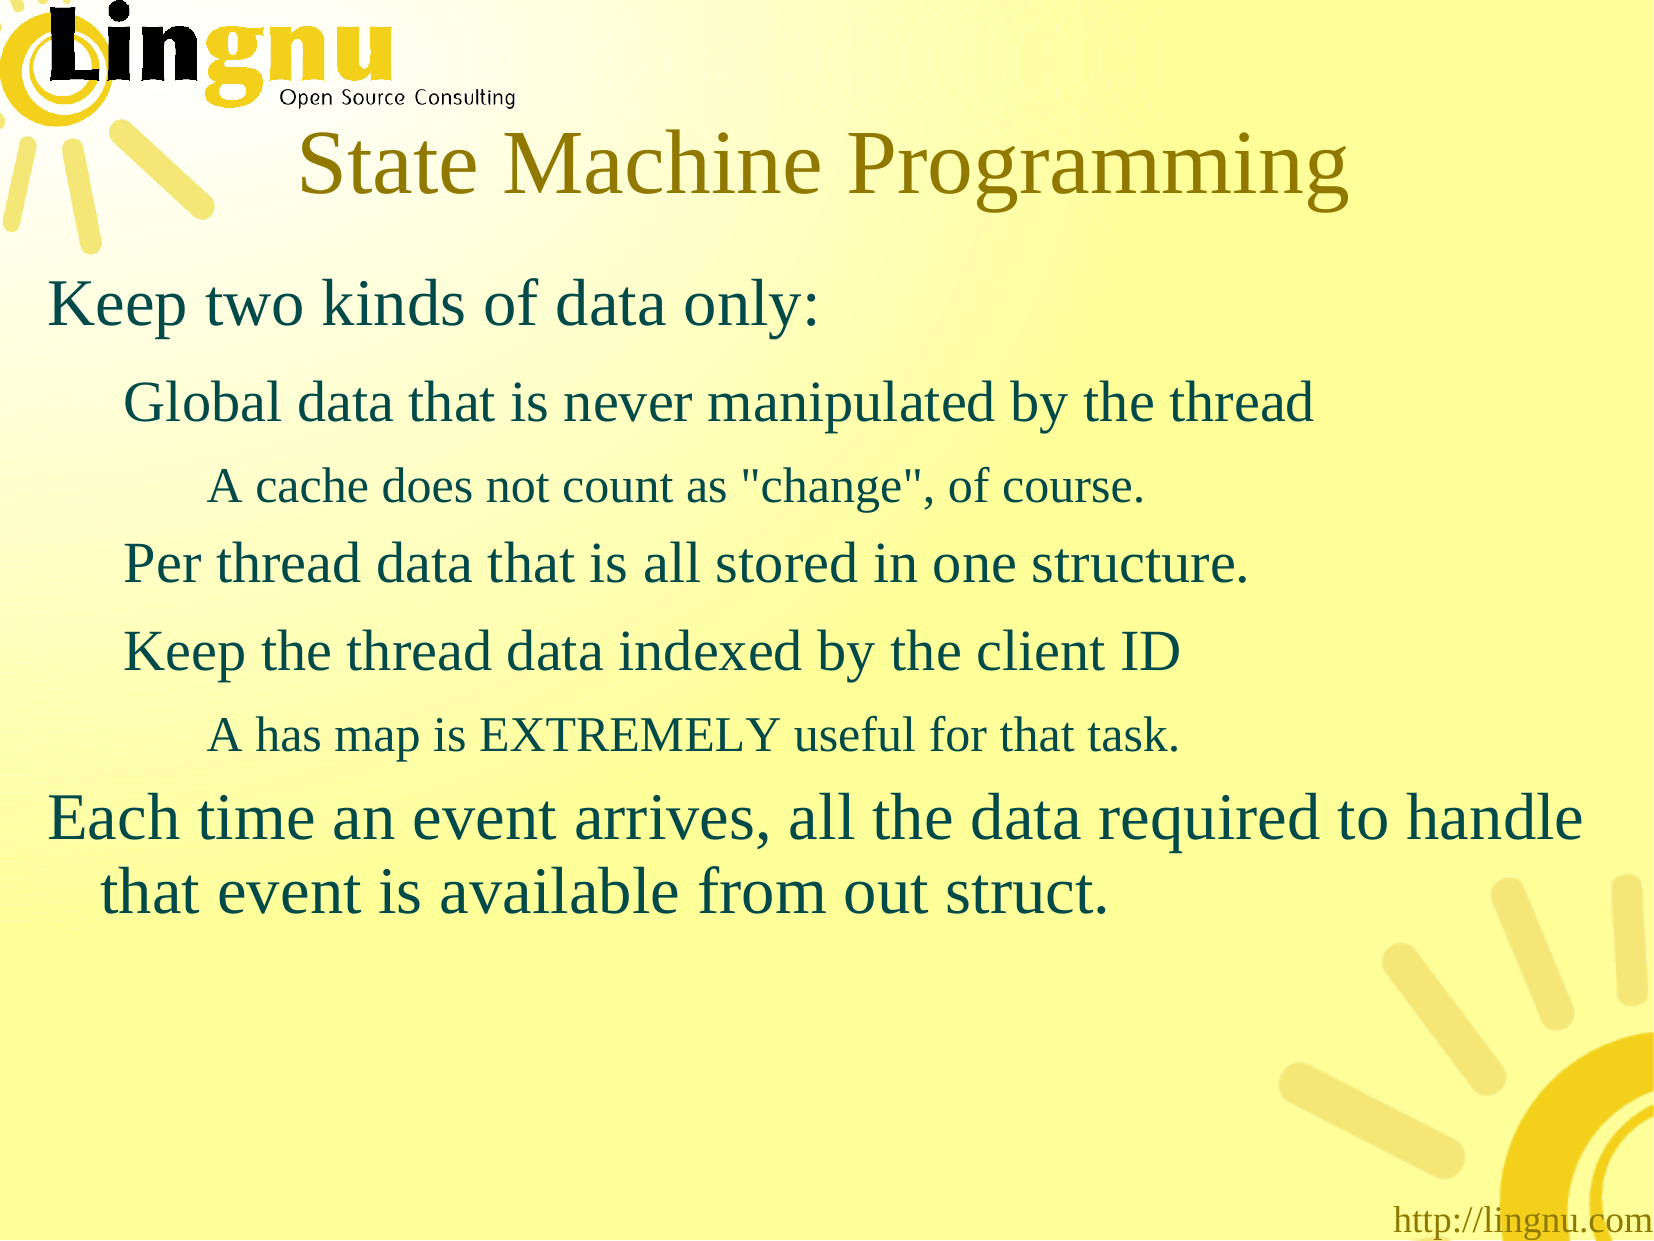

# State Machine Programming
Keep two kinds of data only:
Global data that is never manipulated by the thread
A cache does not count as "change", of course.
Per thread data that is all stored in one structure.
Keep the thread data indexed by the client ID
A has map is EXTREMELY useful for that task.
Each time an event arrives, all the data required to handle that event is available from out struct.